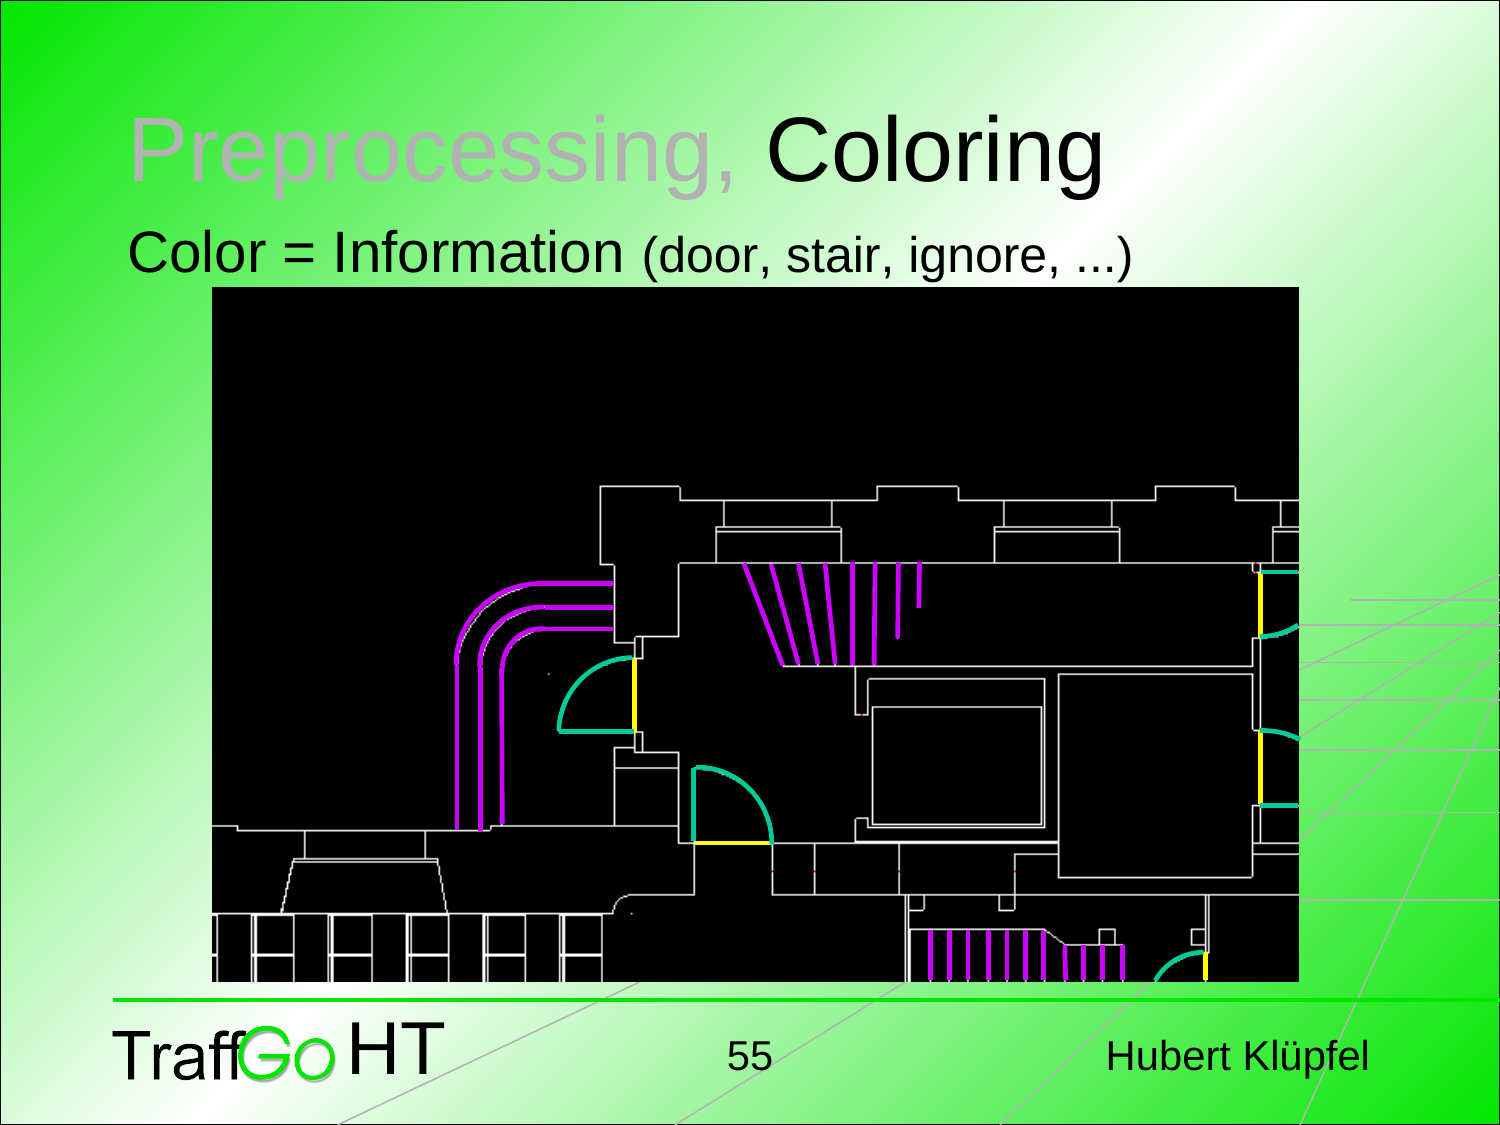

Preprocessing, Coloring
# Color = Information (door, stair, ignore, ...)